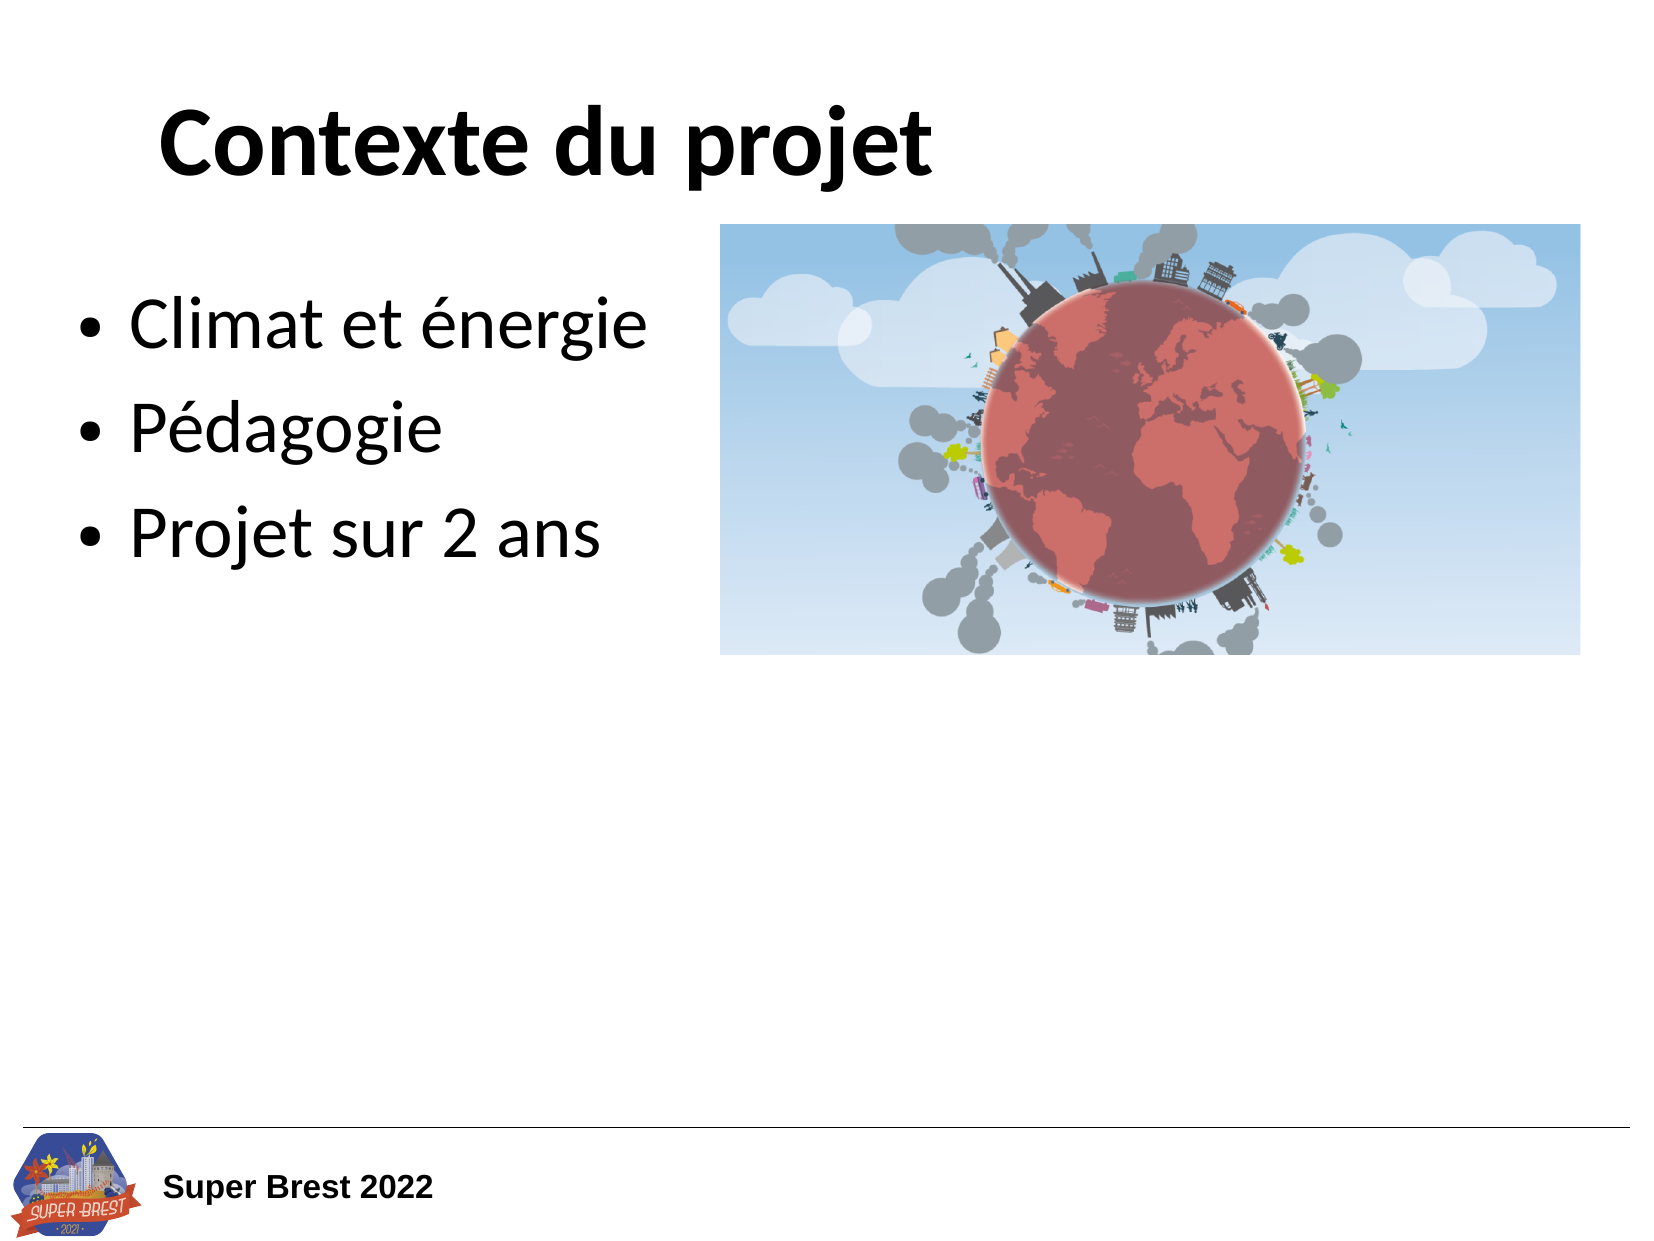

# Contexte du projet
Climat et énergie
Pédagogie
Projet sur 2 ans
Super Brest 2022